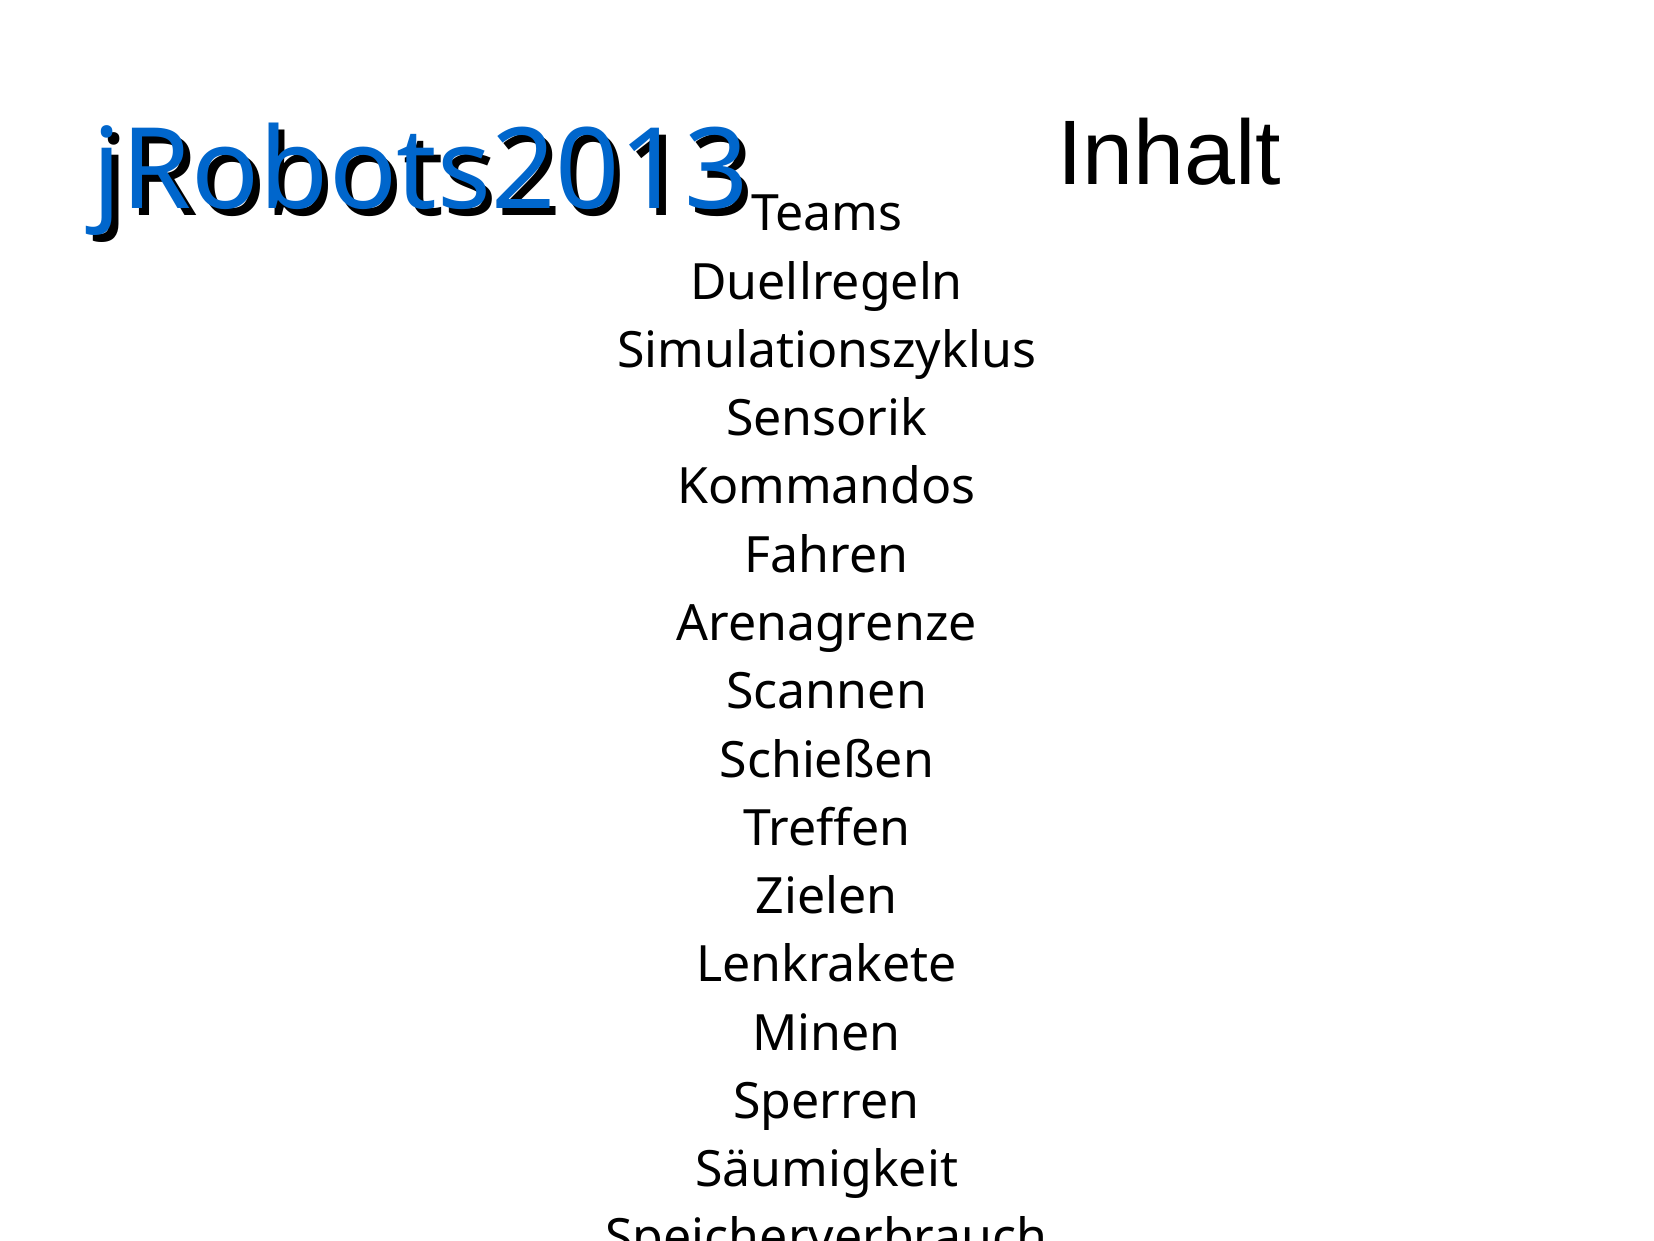

# Inhalt
Teams
Duellregeln
Simulationszyklus
Sensorik
Kommandos
Fahren
Arenagrenze
Scannen
Schießen
Treffen
Zielen
Lenkrakete
Minen
Sperren
Säumigkeit
Speicherverbrauch